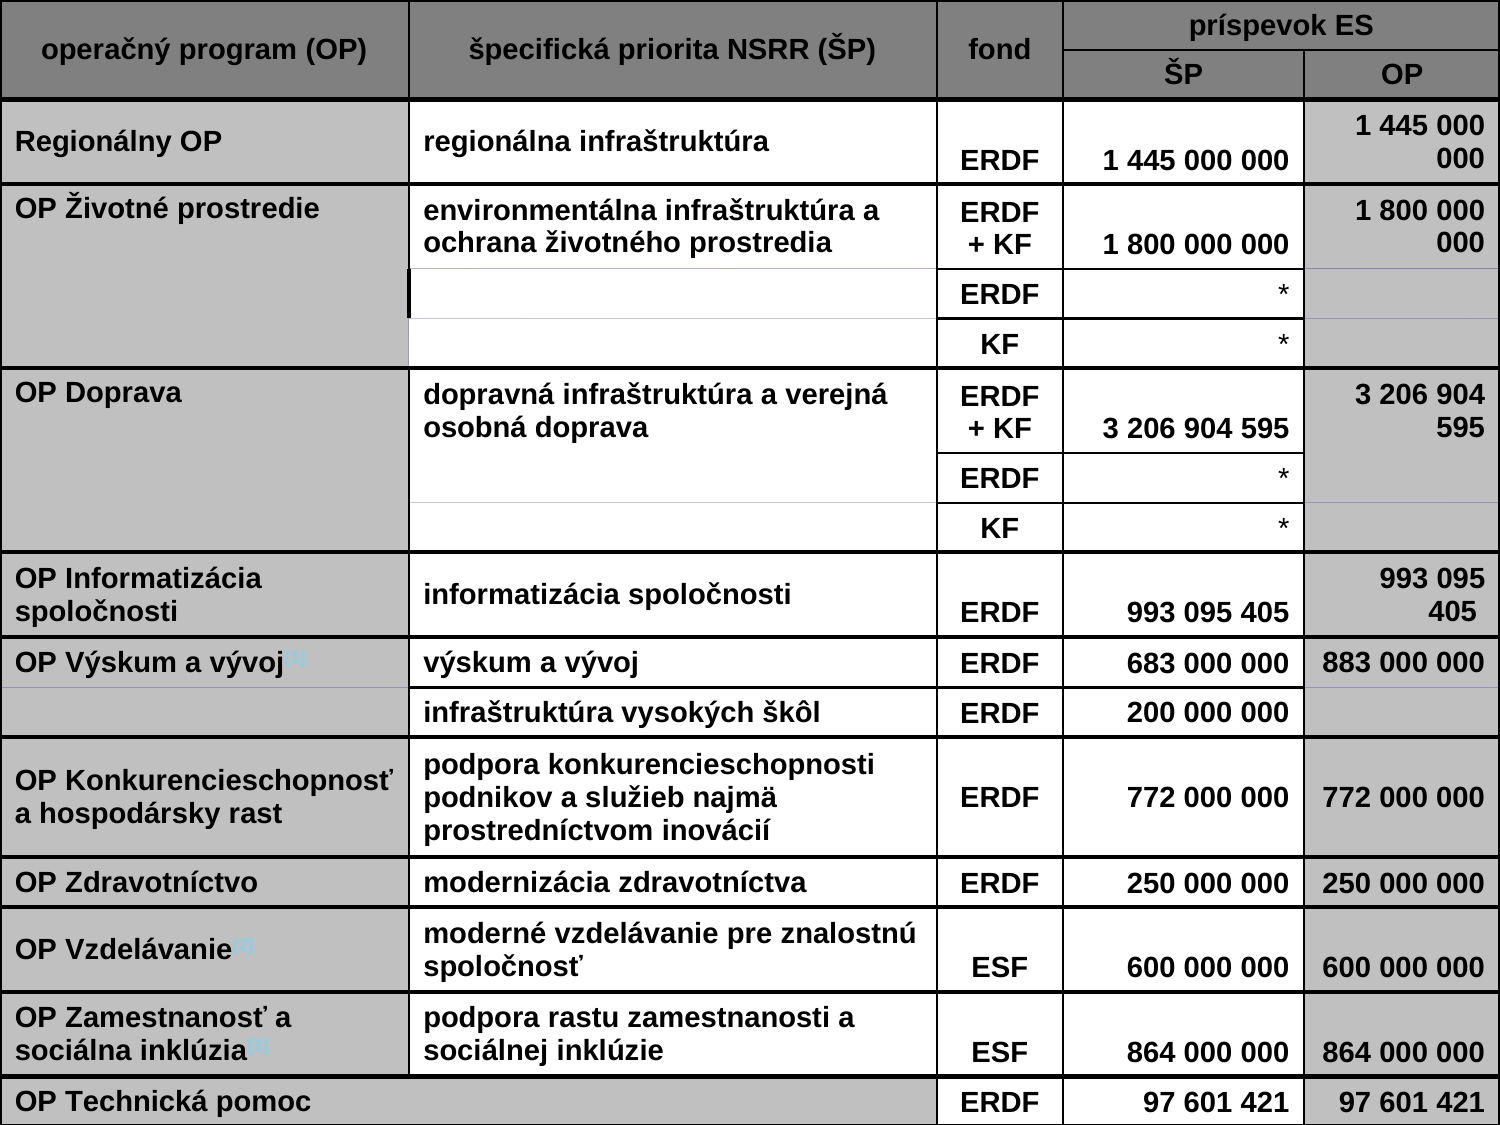

operačný program (OP)
špecifická priorita NSRR (ŠP)
fond
príspevok ES
ŠP
OP
Regionálny OP
regionálna infraštruktúra
ERDF
1 445 000 000
1 445 000 000
OP Životné prostredie
environmentálna infraštruktúra a ochrana životného prostredia
ERDF + KF
1 800 000 000
1 800 000 000
ERDF
*
KF
*
OP Doprava
dopravná infraštruktúra a verejná osobná doprava
ERDF + KF
3 206 904 595
3 206 904 595
ERDF
*
KF
*
OP Informatizácia spoločnosti
informatizácia spoločnosti
ERDF
993 095 405
993 095 405
OP Výskum a vývoj[1]
výskum a vývoj
ERDF
683 000 000
883 000 000
infraštruktúra vysokých škôl
ERDF
200 000 000
OP Konkurencieschopnosť a hospodársky rast
podpora konkurencieschopnosti podnikov a služieb najmä prostredníctvom inovácií
ERDF
772 000 000
772 000 000
OP Zdravotníctvo
modernizácia zdravotníctva
ERDF
250 000 000
250 000 000
OP Vzdelávanie[2]
moderné vzdelávanie pre znalostnú spoločnosť
ESF
600 000 000
600 000 000
OP Zamestnanosť a sociálna inklúzia[3]
podpora rastu zamestnanosti a sociálnej inklúzie
ESF
864 000 000
864 000 000
OP Technická pomoc
ERDF
97 601 421
97 601 421
celkom všetky fondy v NSRR pre cieľ Konvergencia
10 911 601 421
10 911 601 421
* v prípade OP Doprava a OP ŽP bude rozdelenie alokácie medzi ERDF a KF riešené a vzájomne koordinované pri príprave OP.